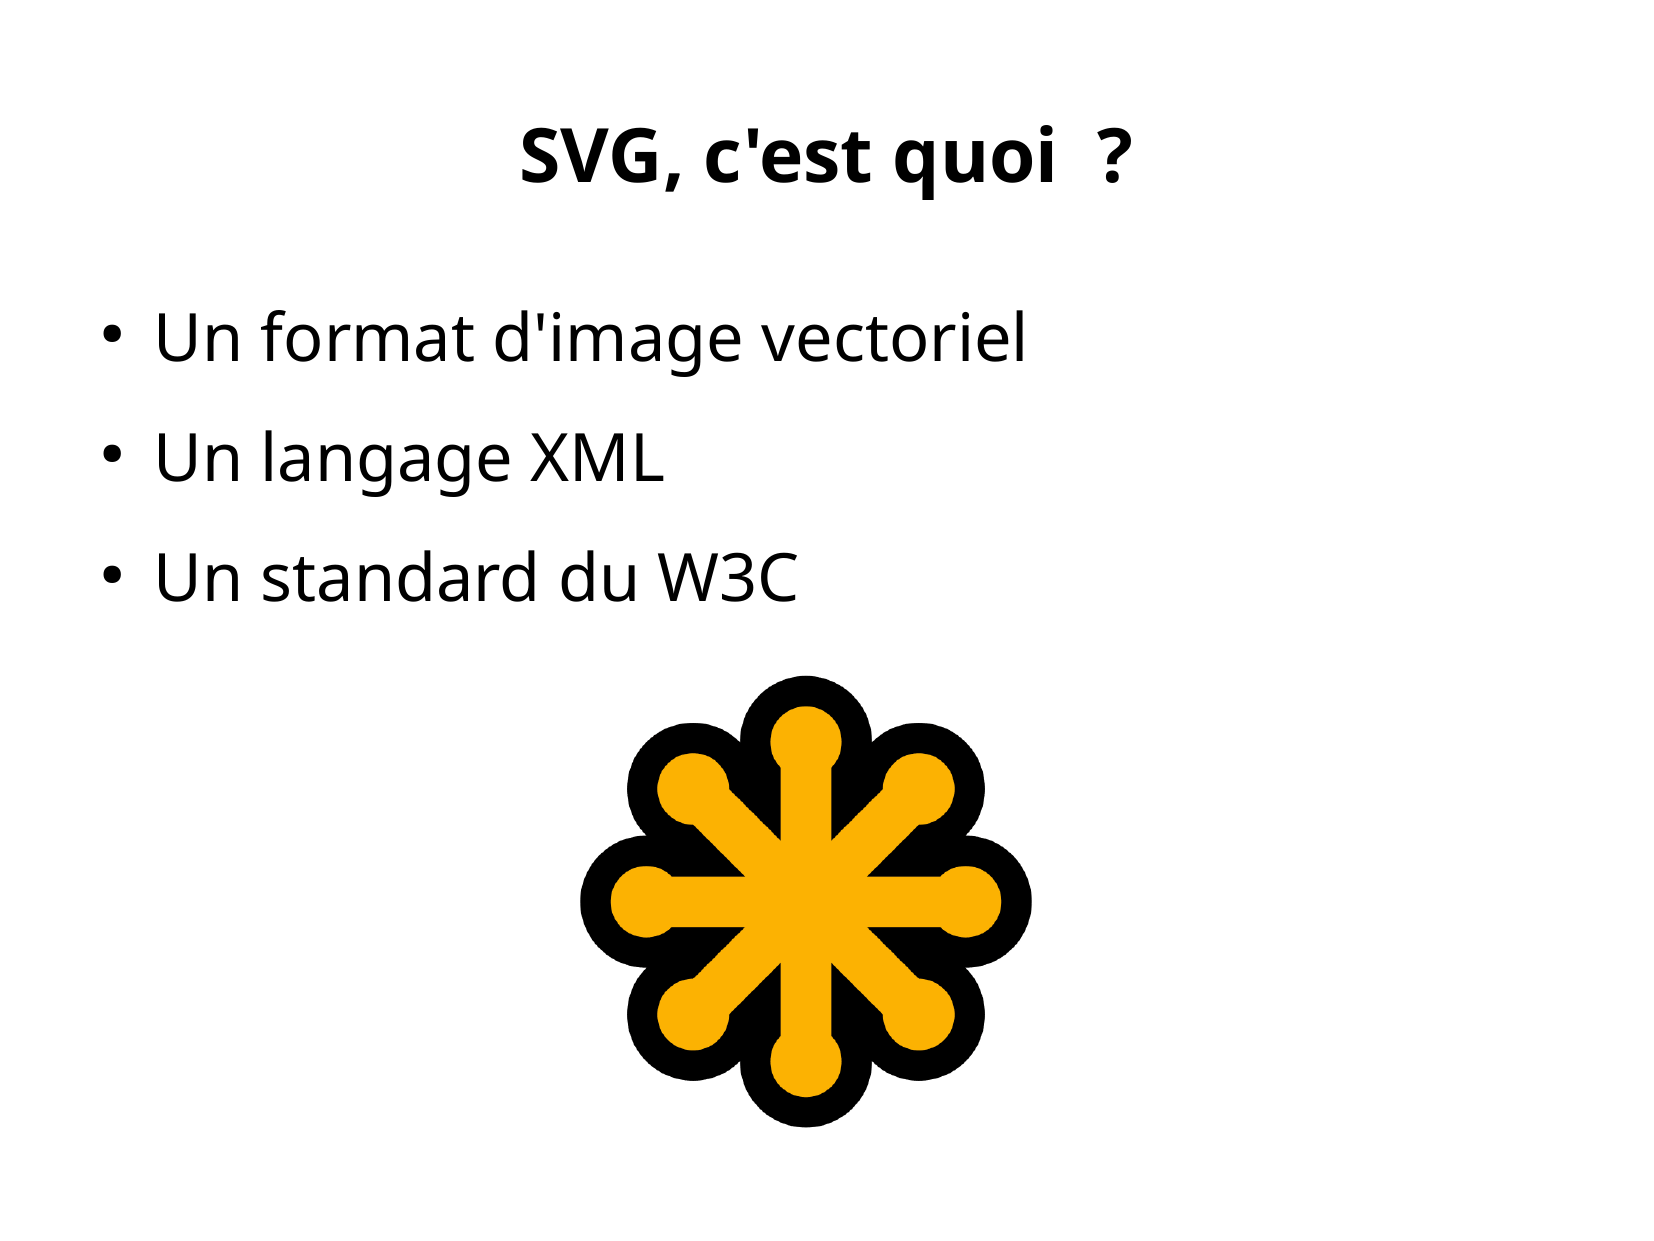

# SVG, c'est quoi  ?
Un format d'image vectoriel
Un langage XML
Un standard du W3C